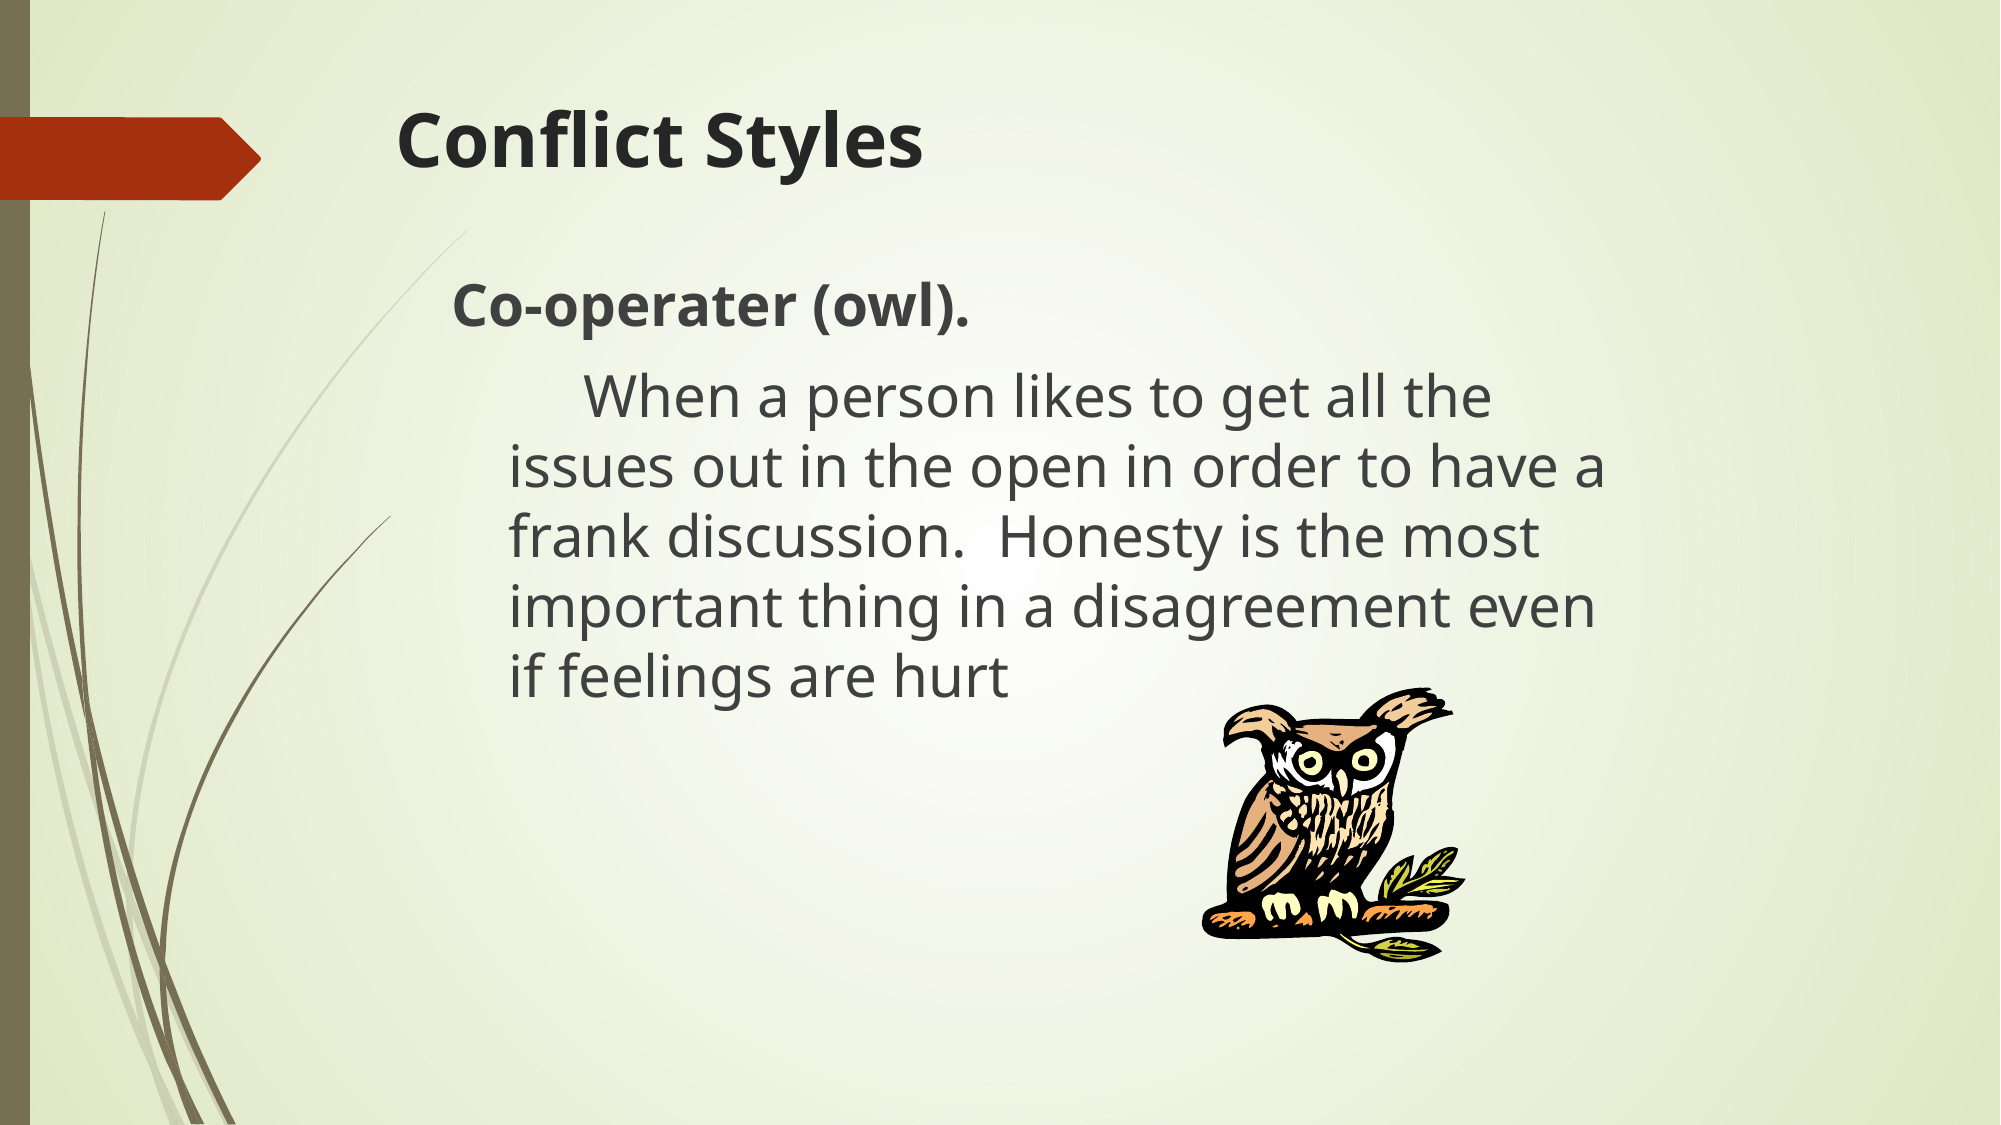

# Conflict Styles
Co-operater (owl).
	When a person likes to get all the issues out in the open in order to have a frank discussion. Honesty is the most important thing in a disagreement even if feelings are hurt